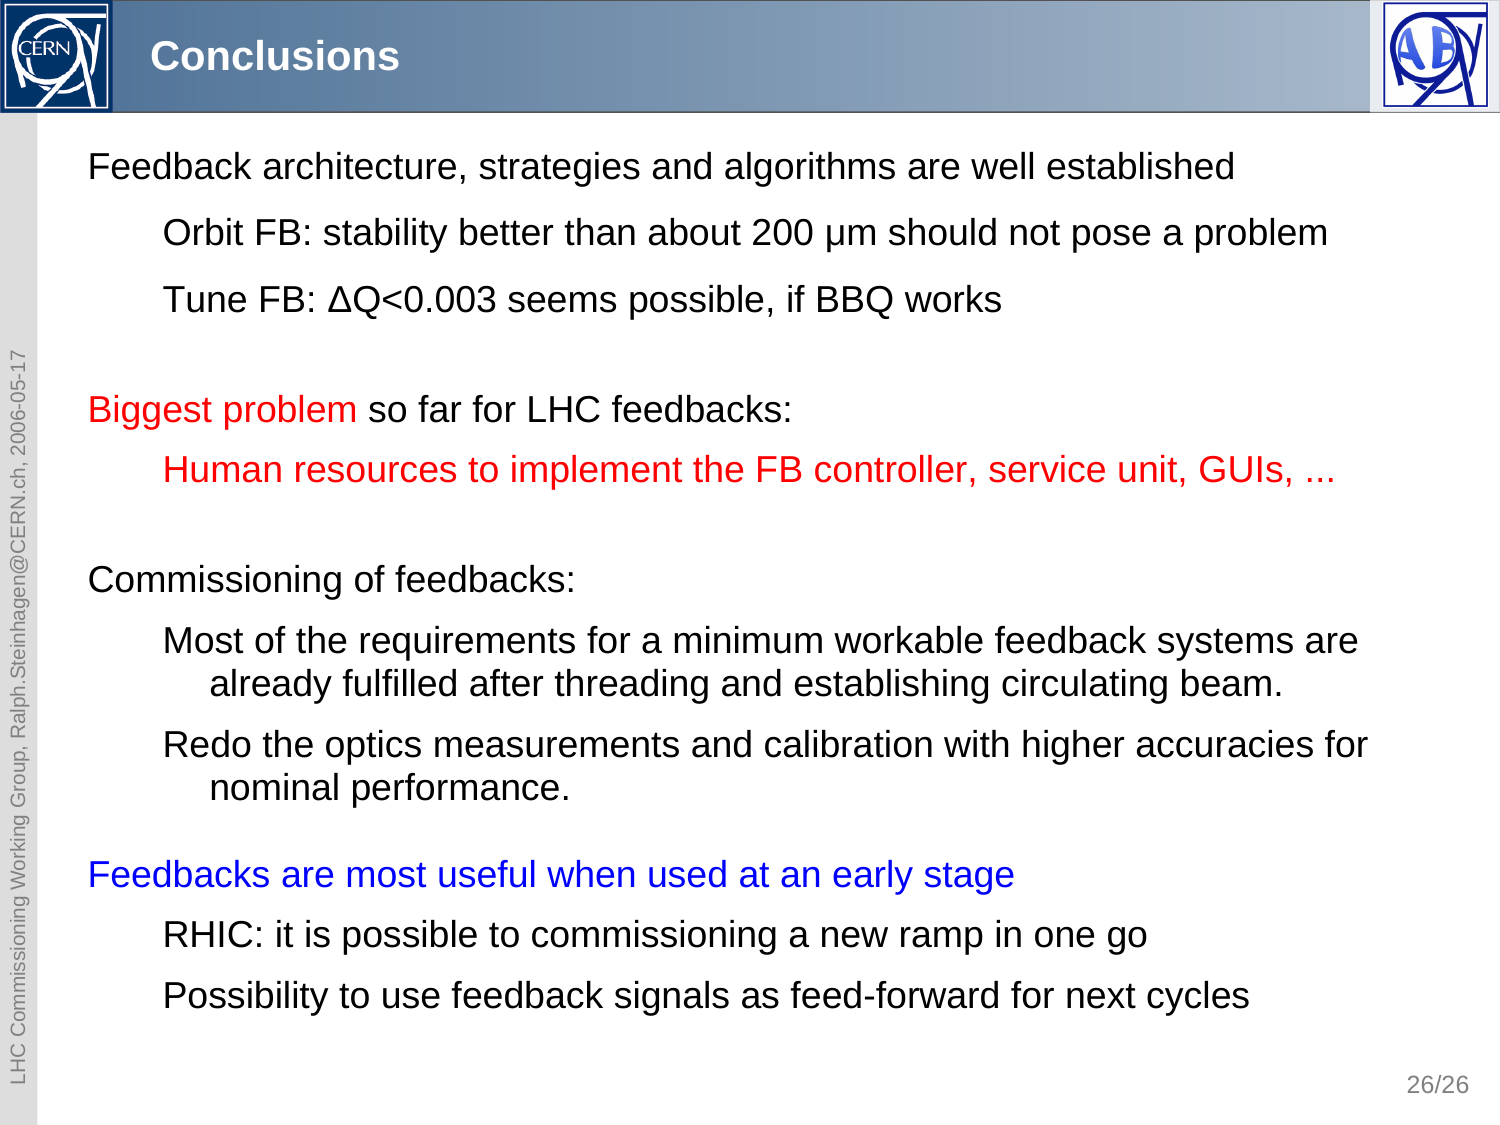

# Conclusions
Feedback architecture, strategies and algorithms are well established
Orbit FB: stability better than about 200 μm should not pose a problem
Tune FB: ΔQ<0.003 seems possible, if BBQ works
Biggest problem so far for LHC feedbacks:
Human resources to implement the FB controller, service unit, GUIs, ...
Commissioning of feedbacks:
Most of the requirements for a minimum workable feedback systems are already fulfilled after threading and establishing circulating beam.
Redo the optics measurements and calibration with higher accuracies for nominal performance.
Feedbacks are most useful when used at an early stage
RHIC: it is possible to commissioning a new ramp in one go
Possibility to use feedback signals as feed-forward for next cycles